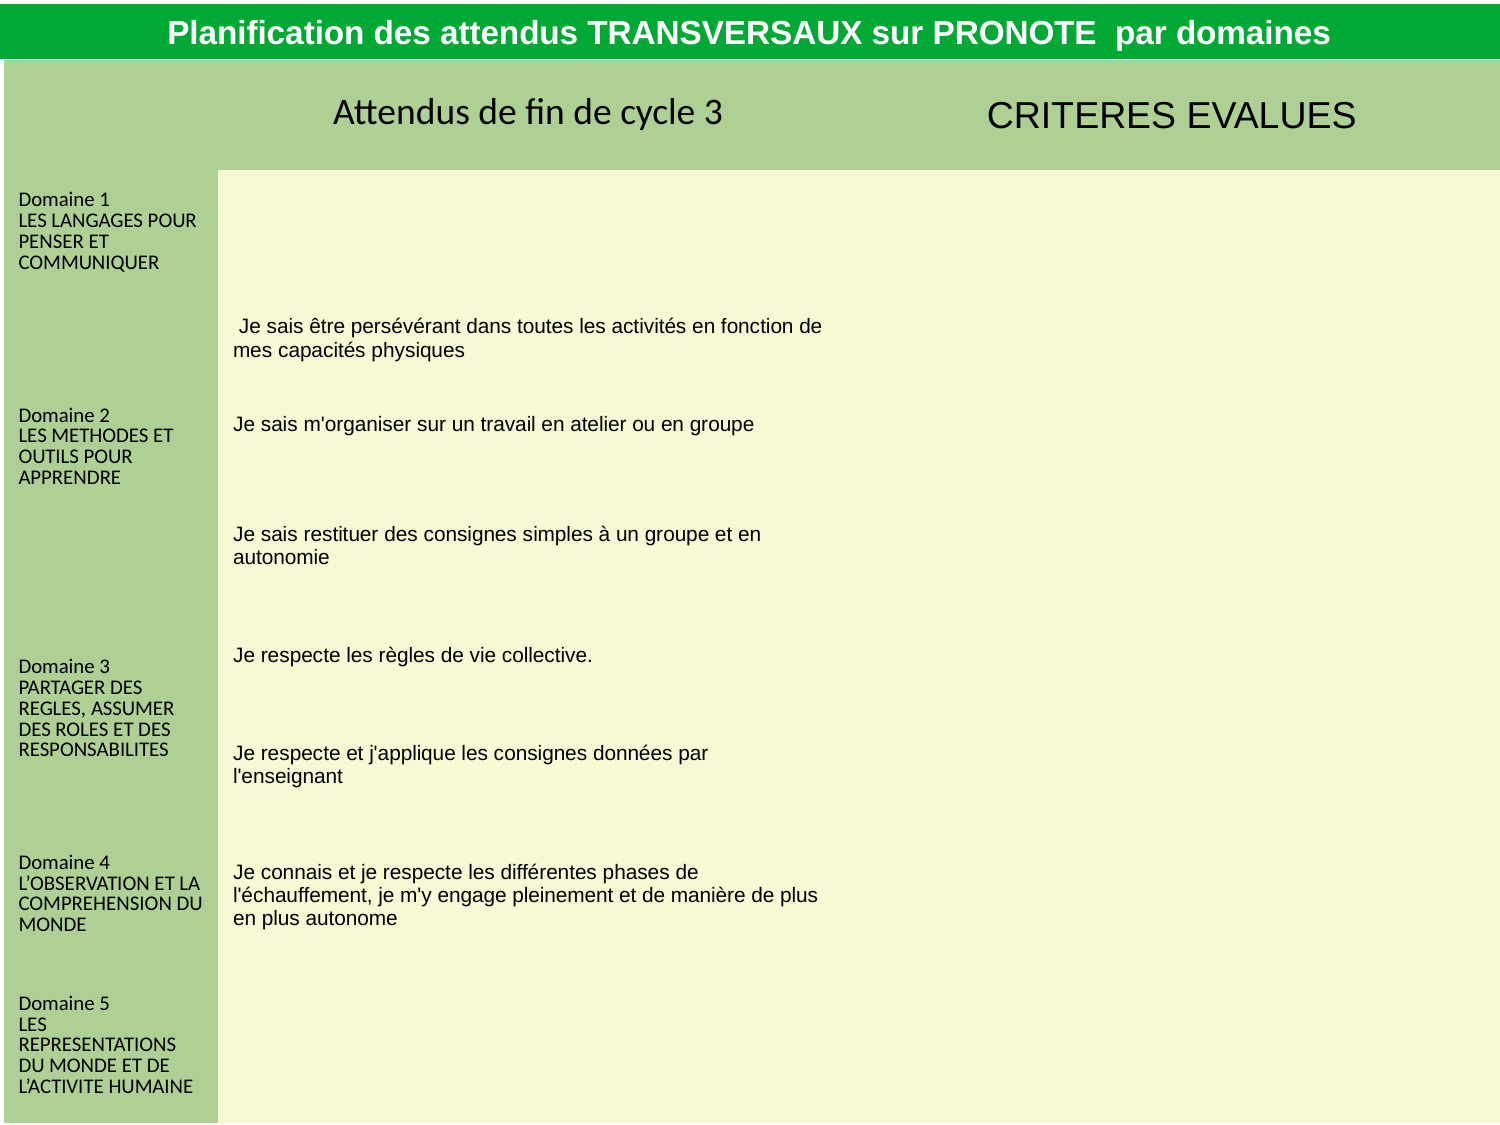

Planification des attendus TRANSVERSAUX sur PRONOTE par domaines
| | Attendus de fin de cycle 3 | CRITERES EVALUES |
| --- | --- | --- |
| Domaine 1 LES LANGAGES POUR PENSER ET COMMUNIQUER | | |
| Domaine 2 LES METHODES ET OUTILS POUR APPRENDRE | Je sais être persévérant dans toutes les activités en fonction de mes capacités physiques | |
| | Je sais m'organiser sur un travail en atelier ou en groupe | |
| | Je sais restituer des consignes simples à un groupe et en autonomie | |
| Domaine 3 PARTAGER DES REGLES, ASSUMER DES ROLES ET DES RESPONSABILITES | Je respecte les règles de vie collective. | |
| | Je respecte et j'applique les consignes données par l'enseignant | |
| Domaine 4 L’OBSERVATION ET LA COMPREHENSION DU MONDE | Je connais et je respecte les différentes phases de l'échauffement, je m'y engage pleinement et de manière de plus en plus autonome | |
| Domaine 5 LES REPRESENTATIONS DU MONDE ET DE L’ACTIVITE HUMAINE | | |